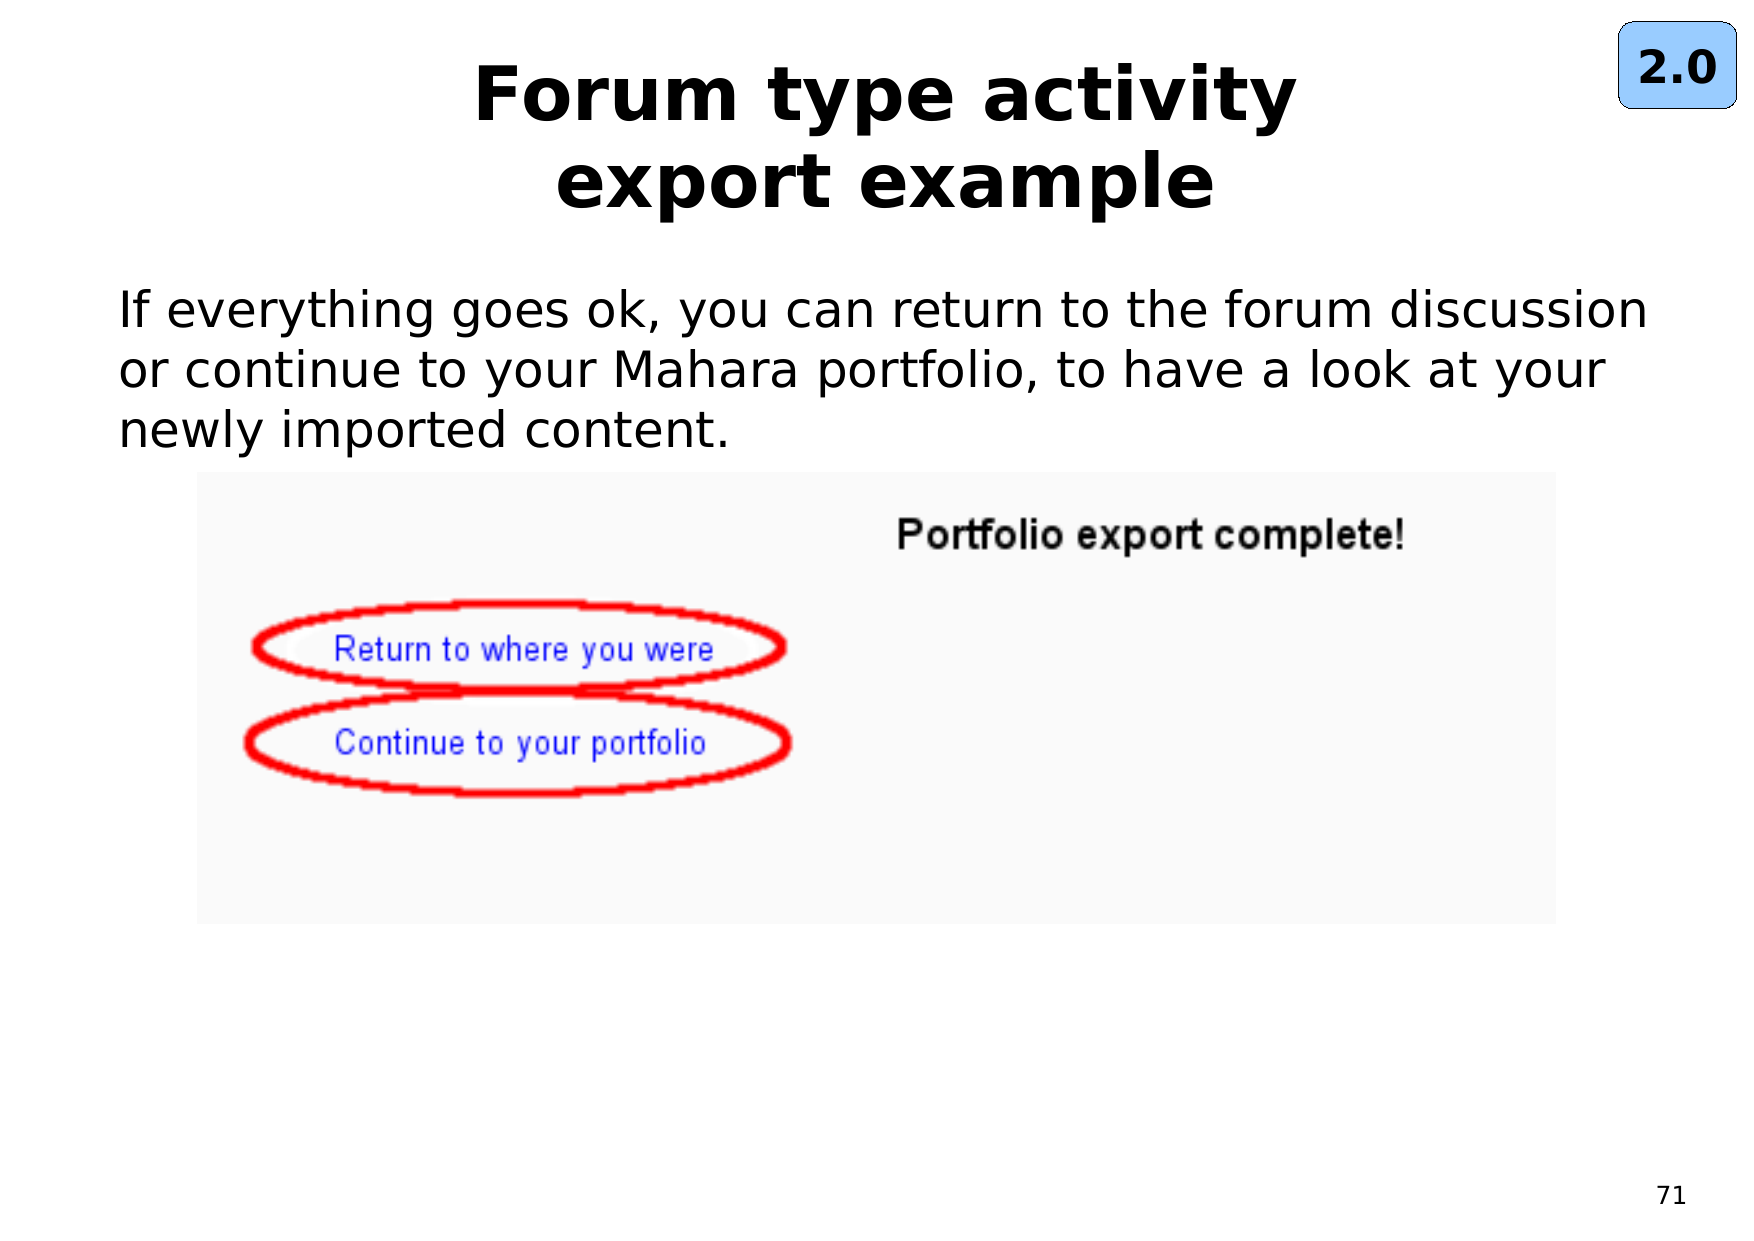

2.0
# Forum type activity export example
If everything goes ok, you can return to the forum discussion or continue to your Mahara portfolio, to have a look at your newly imported content.
71